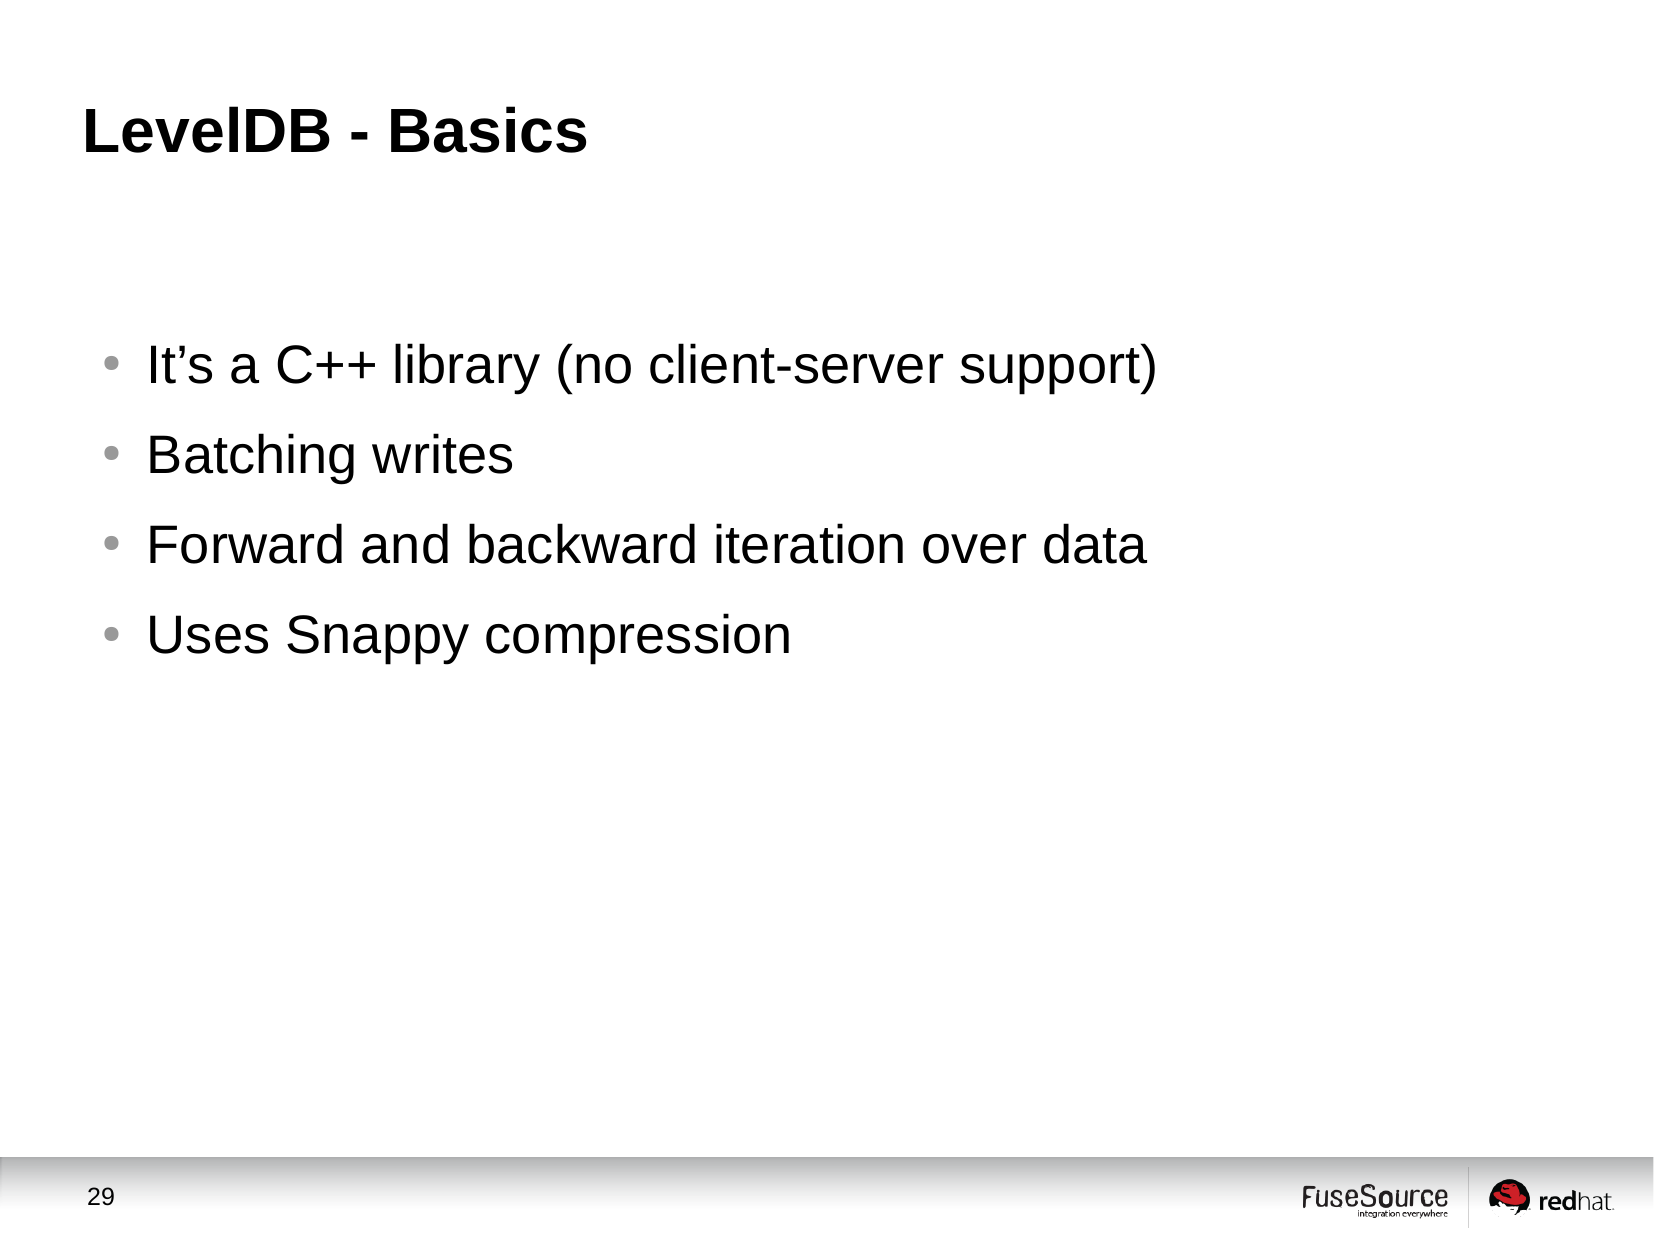

# LevelDB - Basics
It’s a C++ library (no client-server support)
Batching writes
Forward and backward iteration over data
Uses Snappy compression